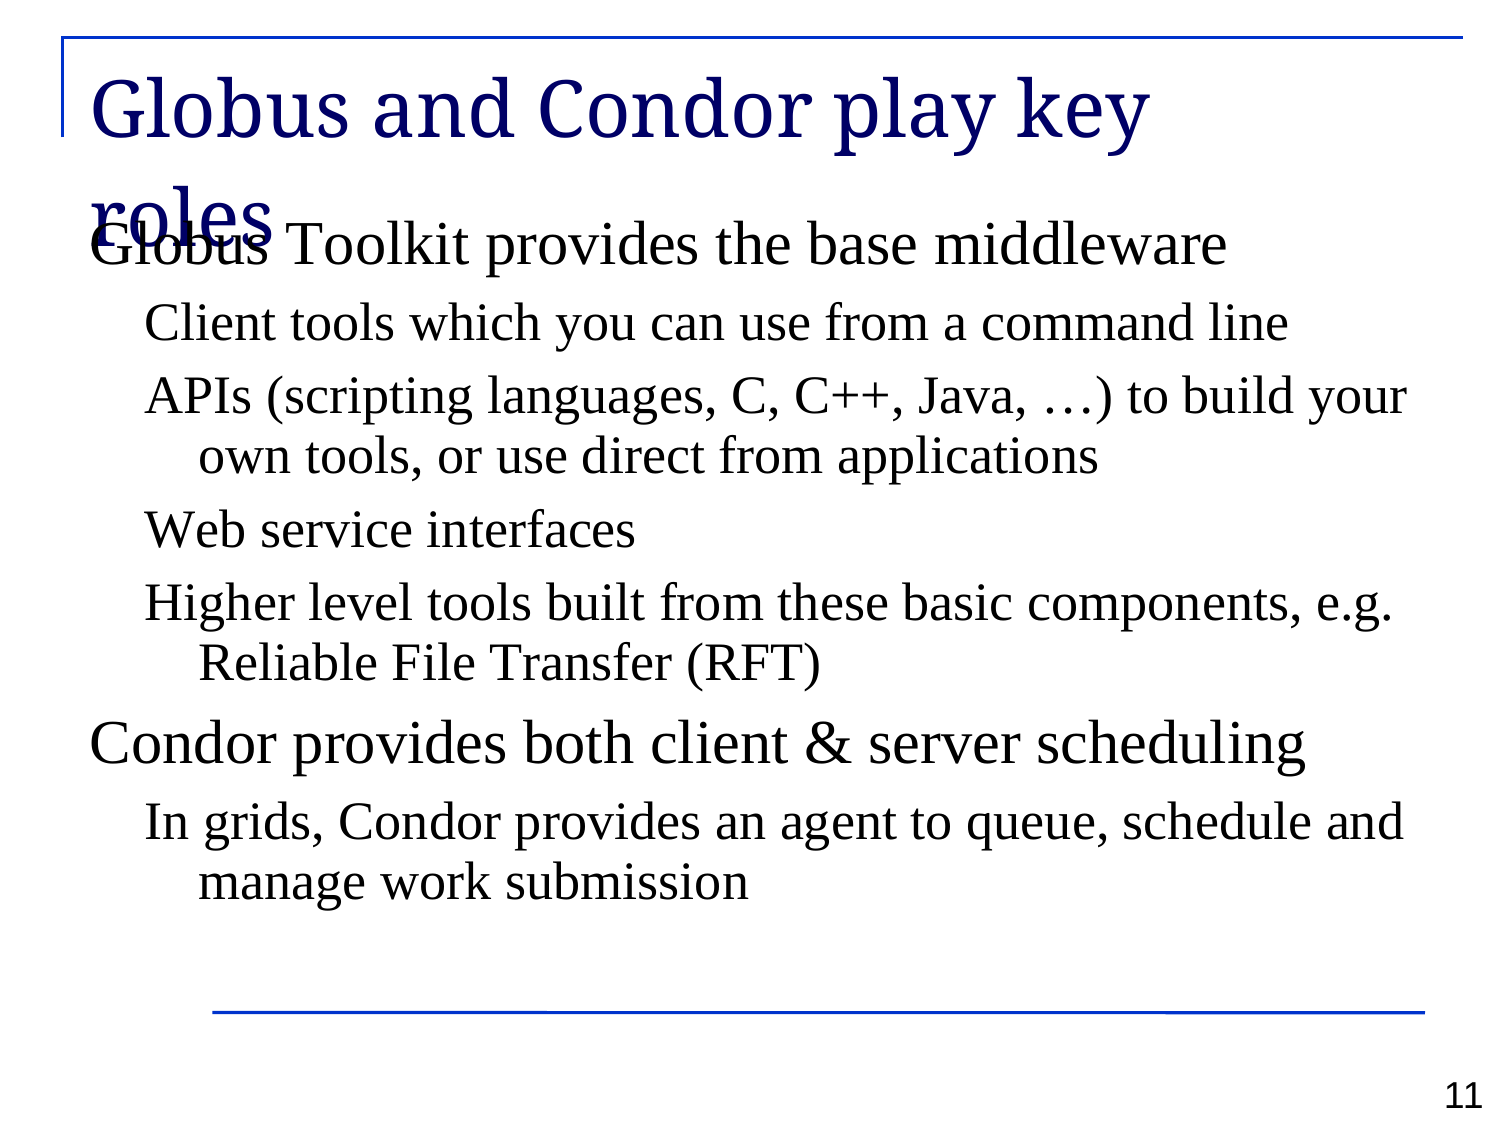

# Globus and Condor play key roles
Globus Toolkit provides the base middleware
Client tools which you can use from a command line
APIs (scripting languages, C, C++, Java, …) to build your own tools, or use direct from applications
Web service interfaces
Higher level tools built from these basic components, e.g. Reliable File Transfer (RFT)
Condor provides both client & server scheduling
In grids, Condor provides an agent to queue, schedule and manage work submission